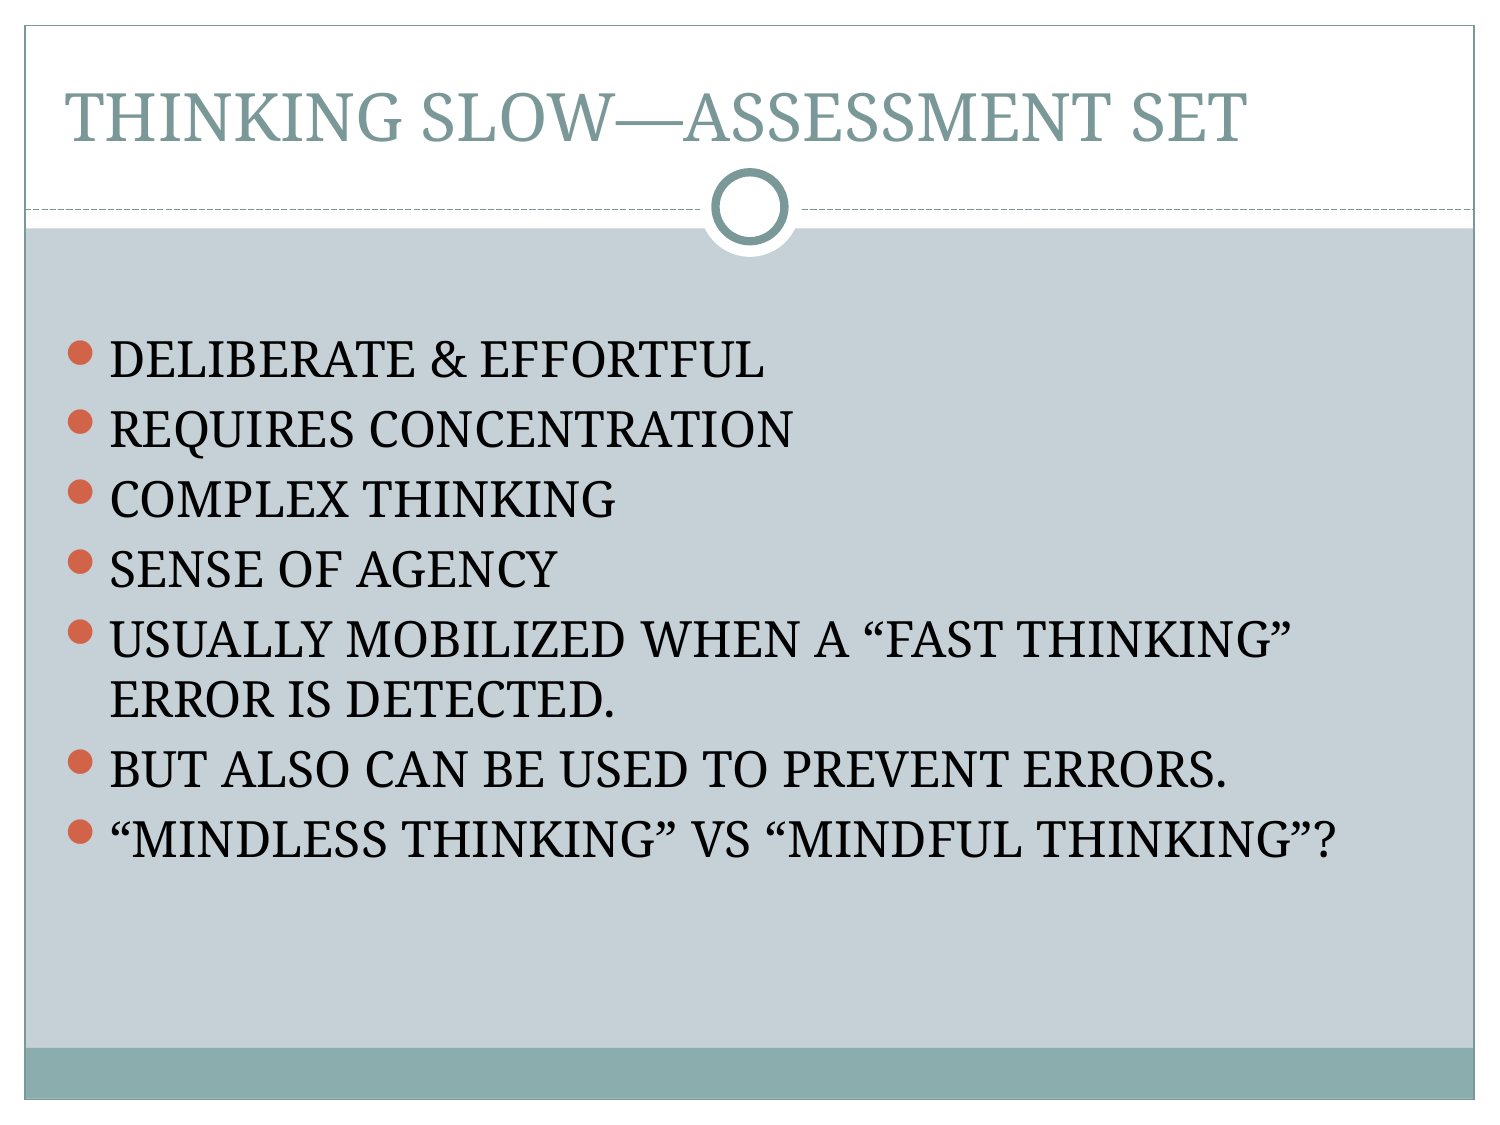

# THINKING SLOW—ASSESSMENT SET
DELIBERATE & EFFORTFUL
REQUIRES CONCENTRATION
COMPLEX THINKING
SENSE OF AGENCY
USUALLY MOBILIZED WHEN A “FAST THINKING” ERROR IS DETECTED.
BUT ALSO CAN BE USED TO PREVENT ERRORS.
“MINDLESS THINKING” VS “MINDFUL THINKING”?